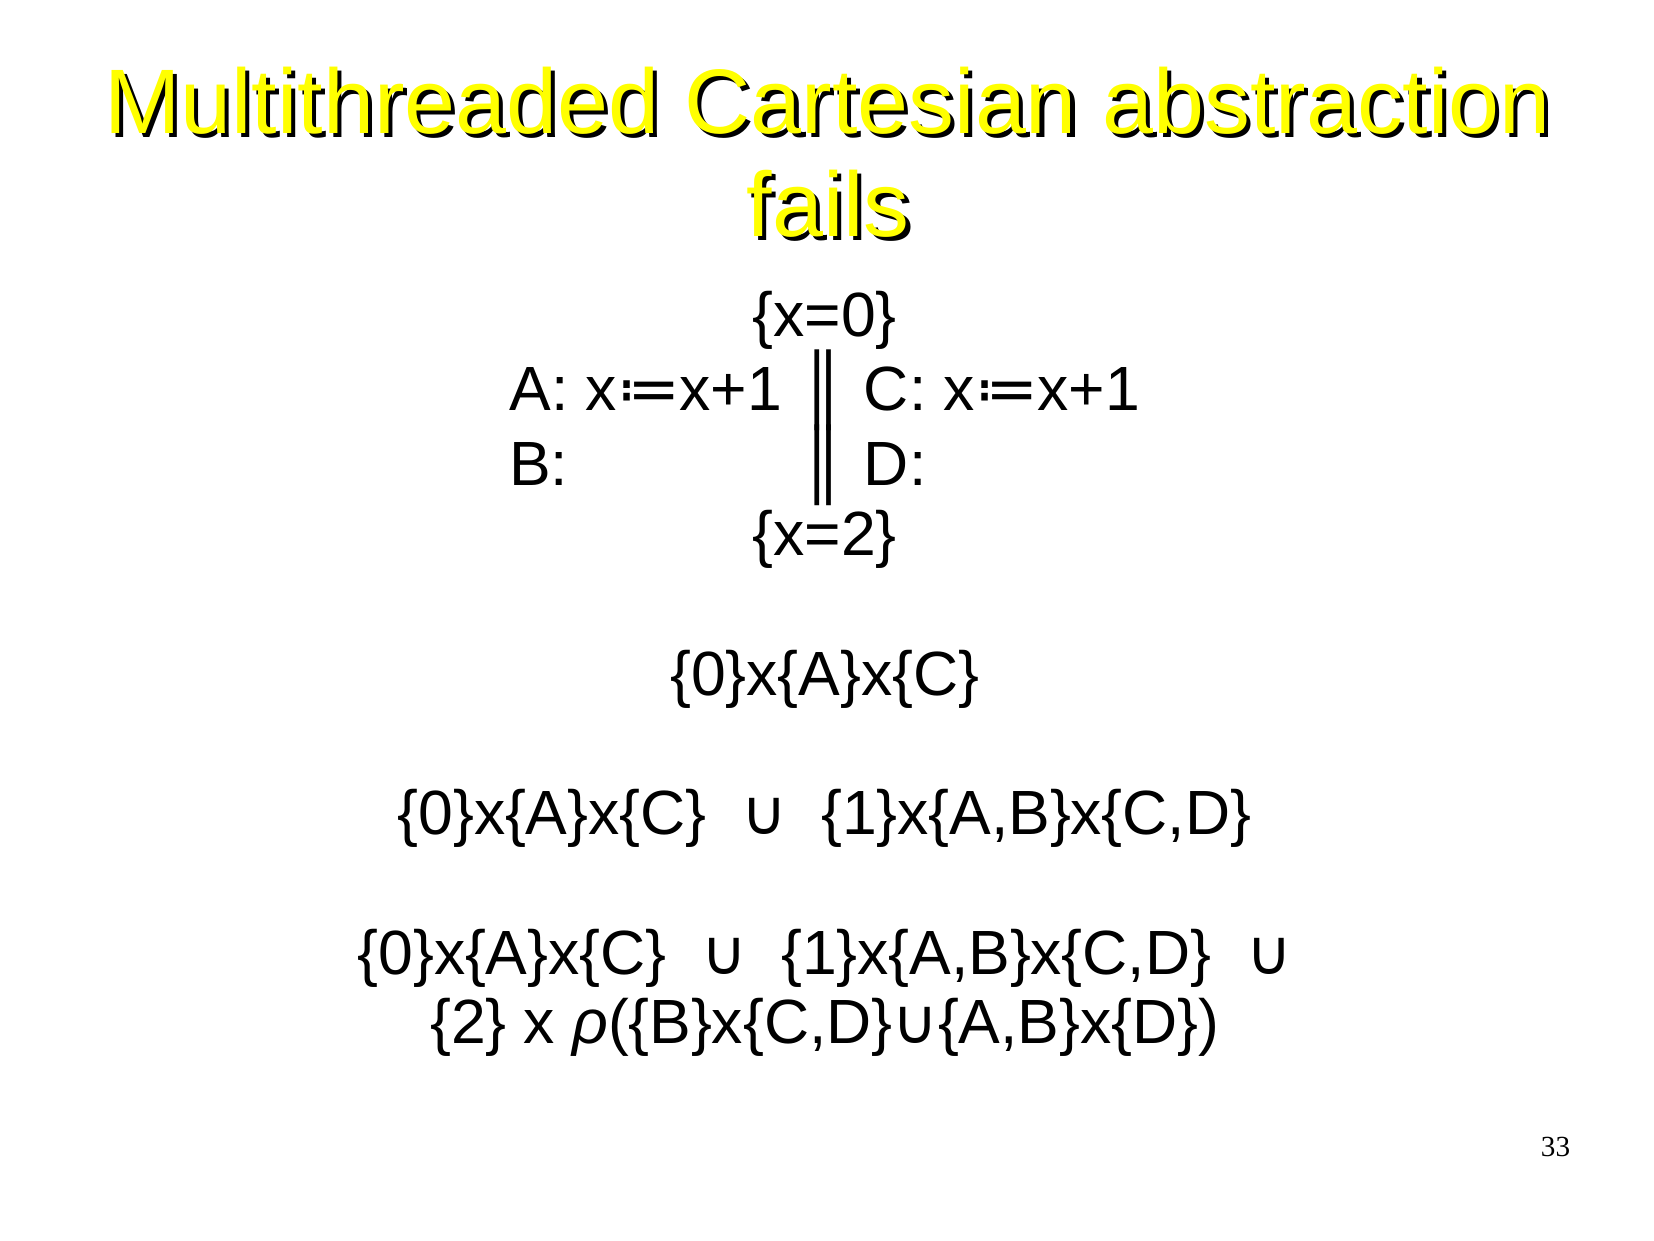

# Multithreaded Cartesian abstraction fails
{x=0}
A: x≔x+1 ║ C: x≔x+1
B: ║ D:
{x=2}
{0}x{A}x{C}
{0}x{A}x{C} ∪ {1}x{A,B}x{C,D}
{0}x{A}x{C} ∪ {1}x{A,B}x{C,D} ∪
{2} x ρ({B}x{C,D}∪{A,B}x{D})
33